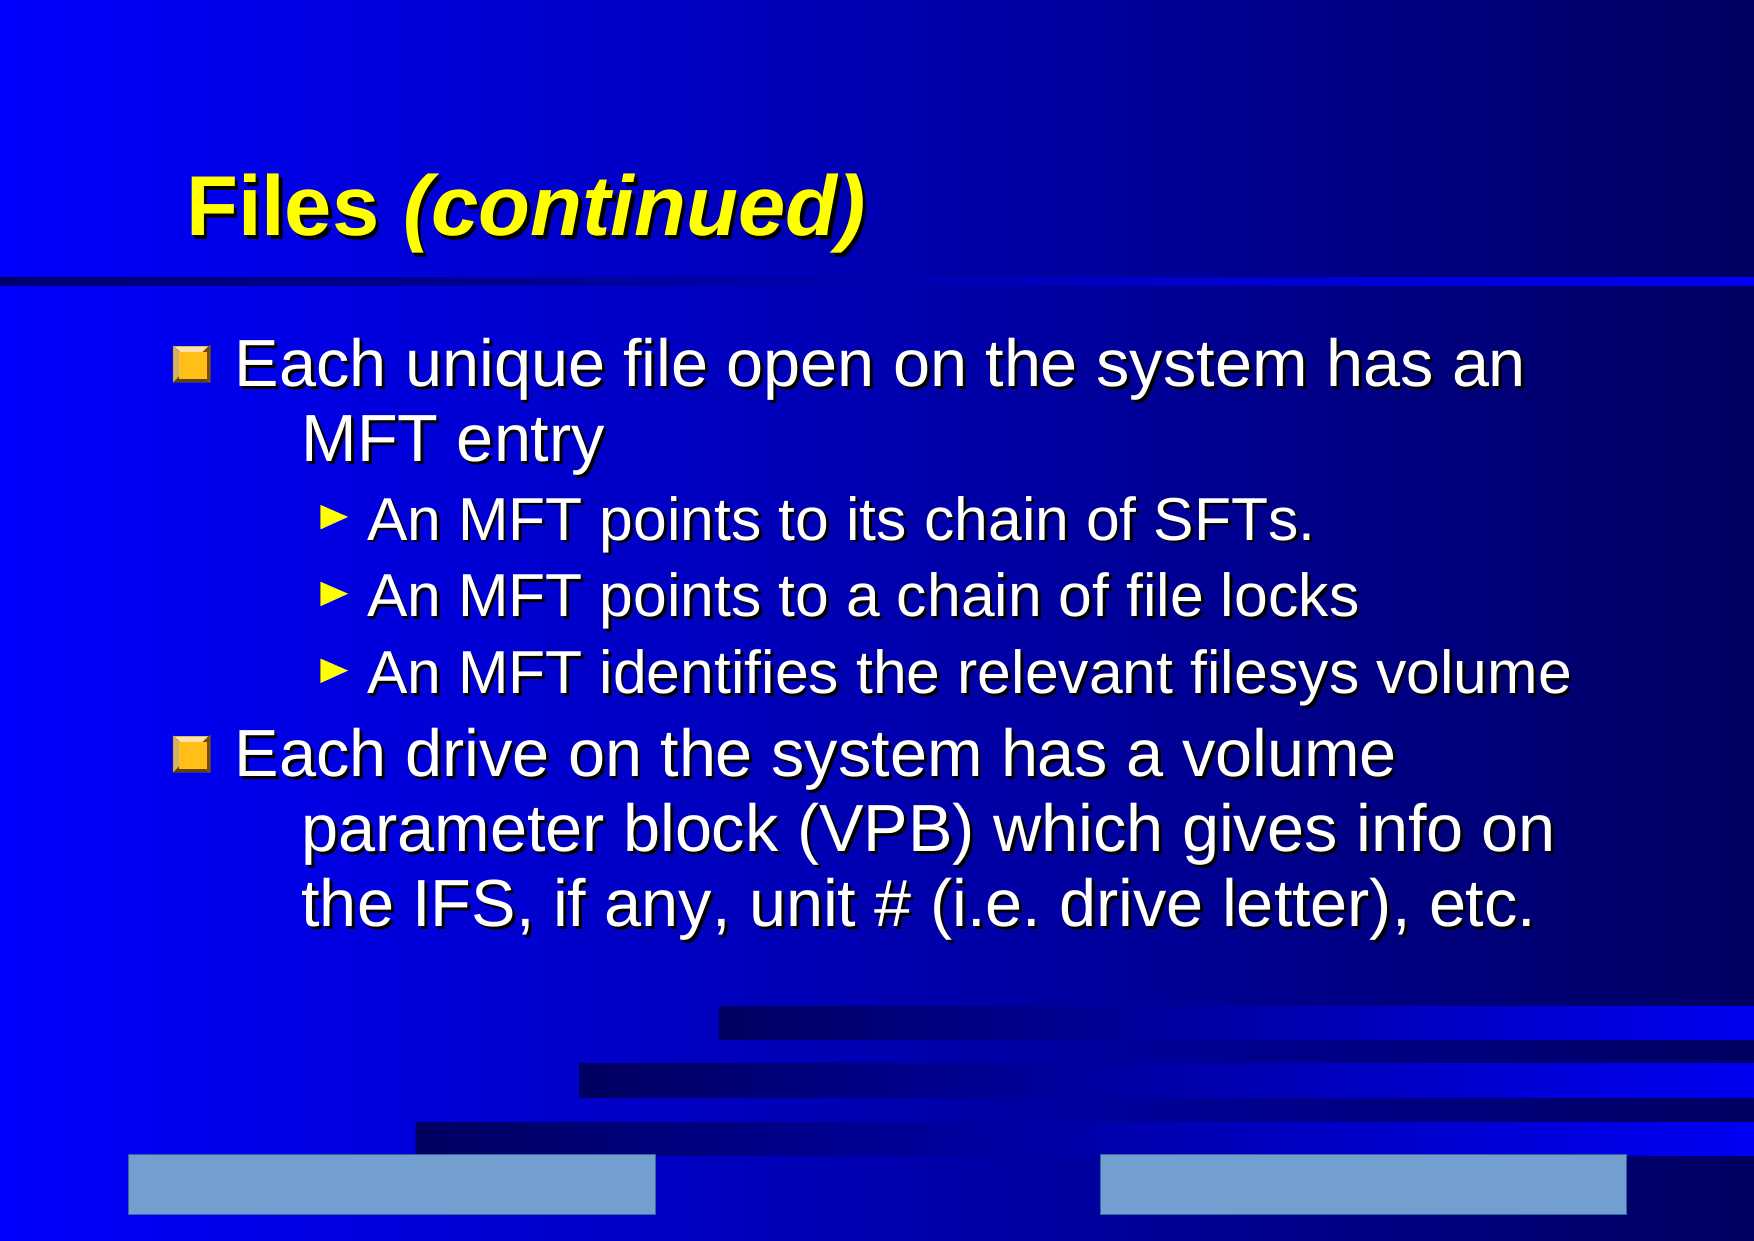

Files (continued)
Each unique file open on the system has an MFT entry
An MFT points to its chain of SFTs.
An MFT points to a chain of file locks
An MFT identifies the relevant filesys volume
Each drive on the system has a volume parameter block (VPB) which gives info on the IFS, if any, unit # (i.e. drive letter), etc.